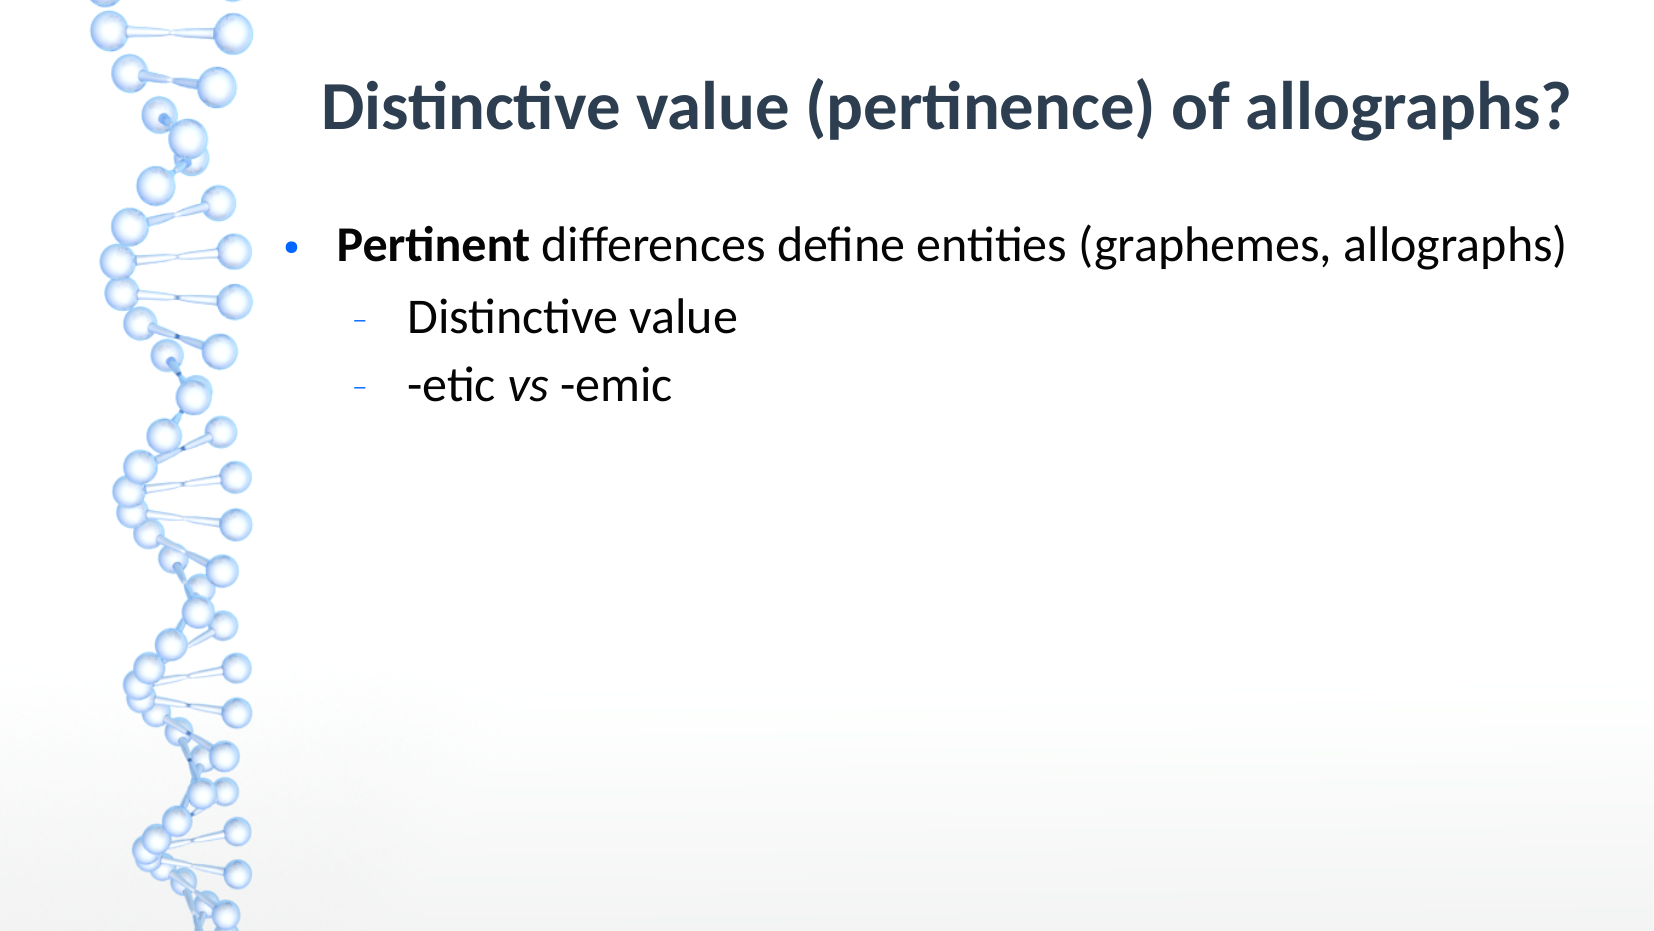

# Distinctive value (pertinence) of allographs?
Pertinent differences define entities (graphemes, allographs)
Distinctive value
-etic vs -emic